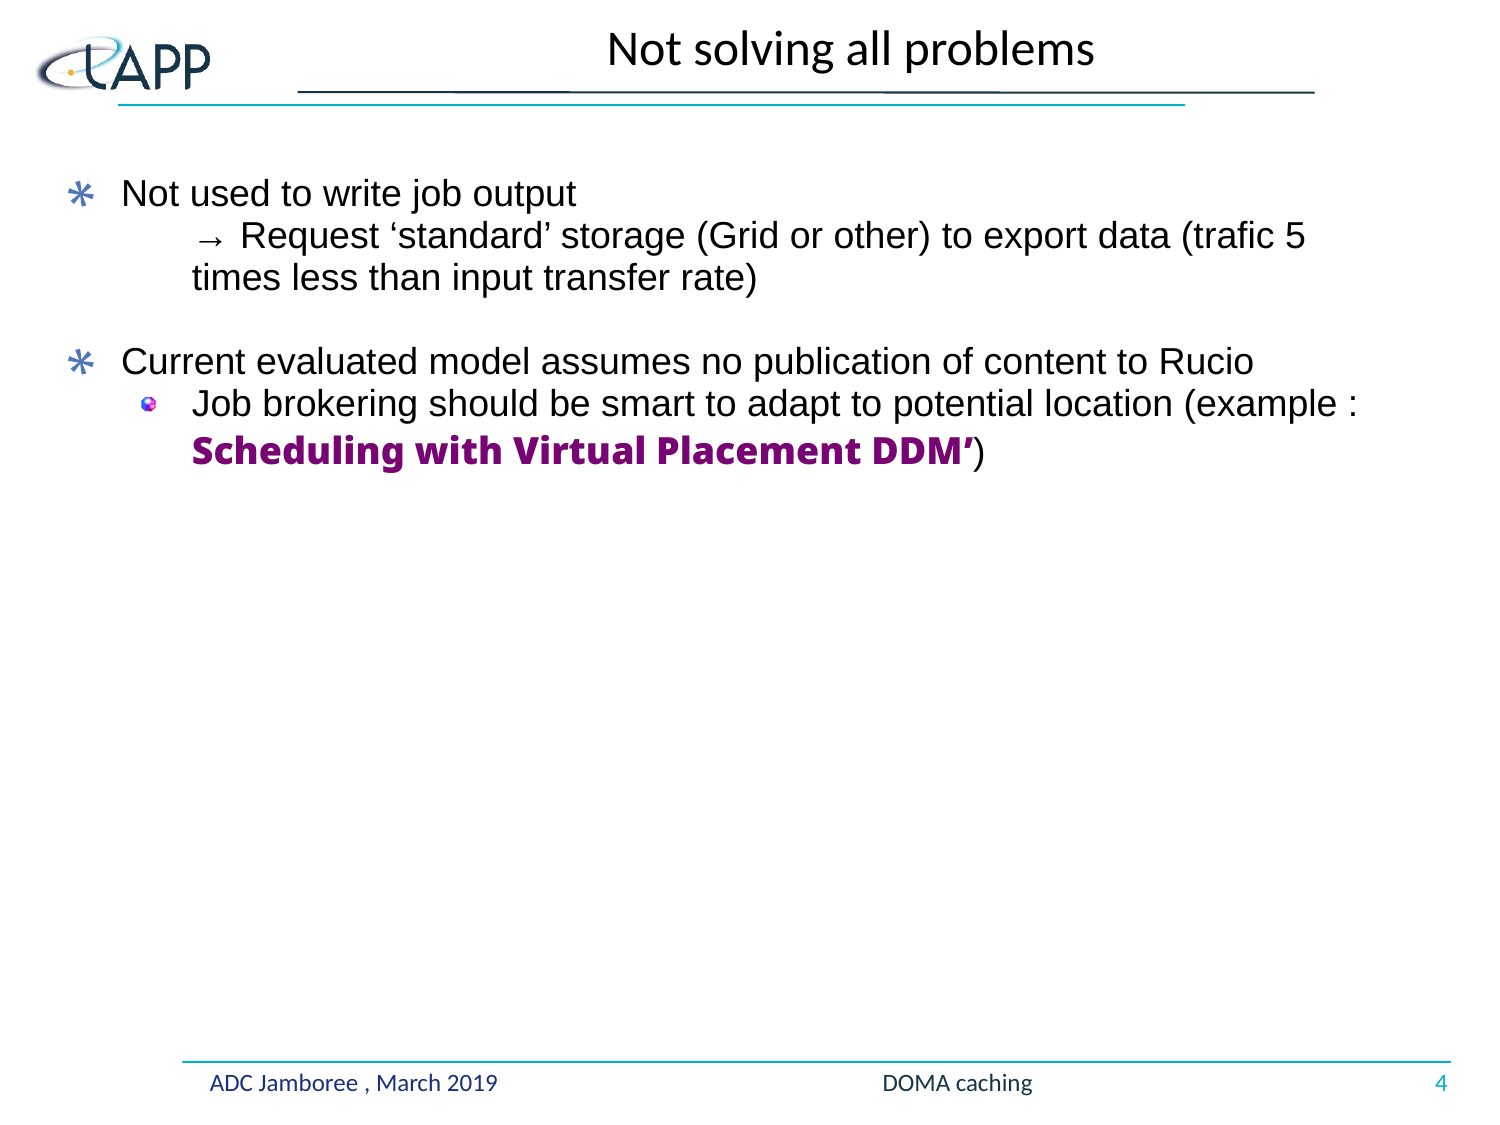

# Not solving all problems
Not used to write job output
→ Request ‘standard’ storage (Grid or other) to export data (trafic 5 times less than input transfer rate)
Current evaluated model assumes no publication of content to Rucio
Job brokering should be smart to adapt to potential location (example :Scheduling with Virtual Placement DDM’)
ADC Jamboree , March 2019
DOMA caching